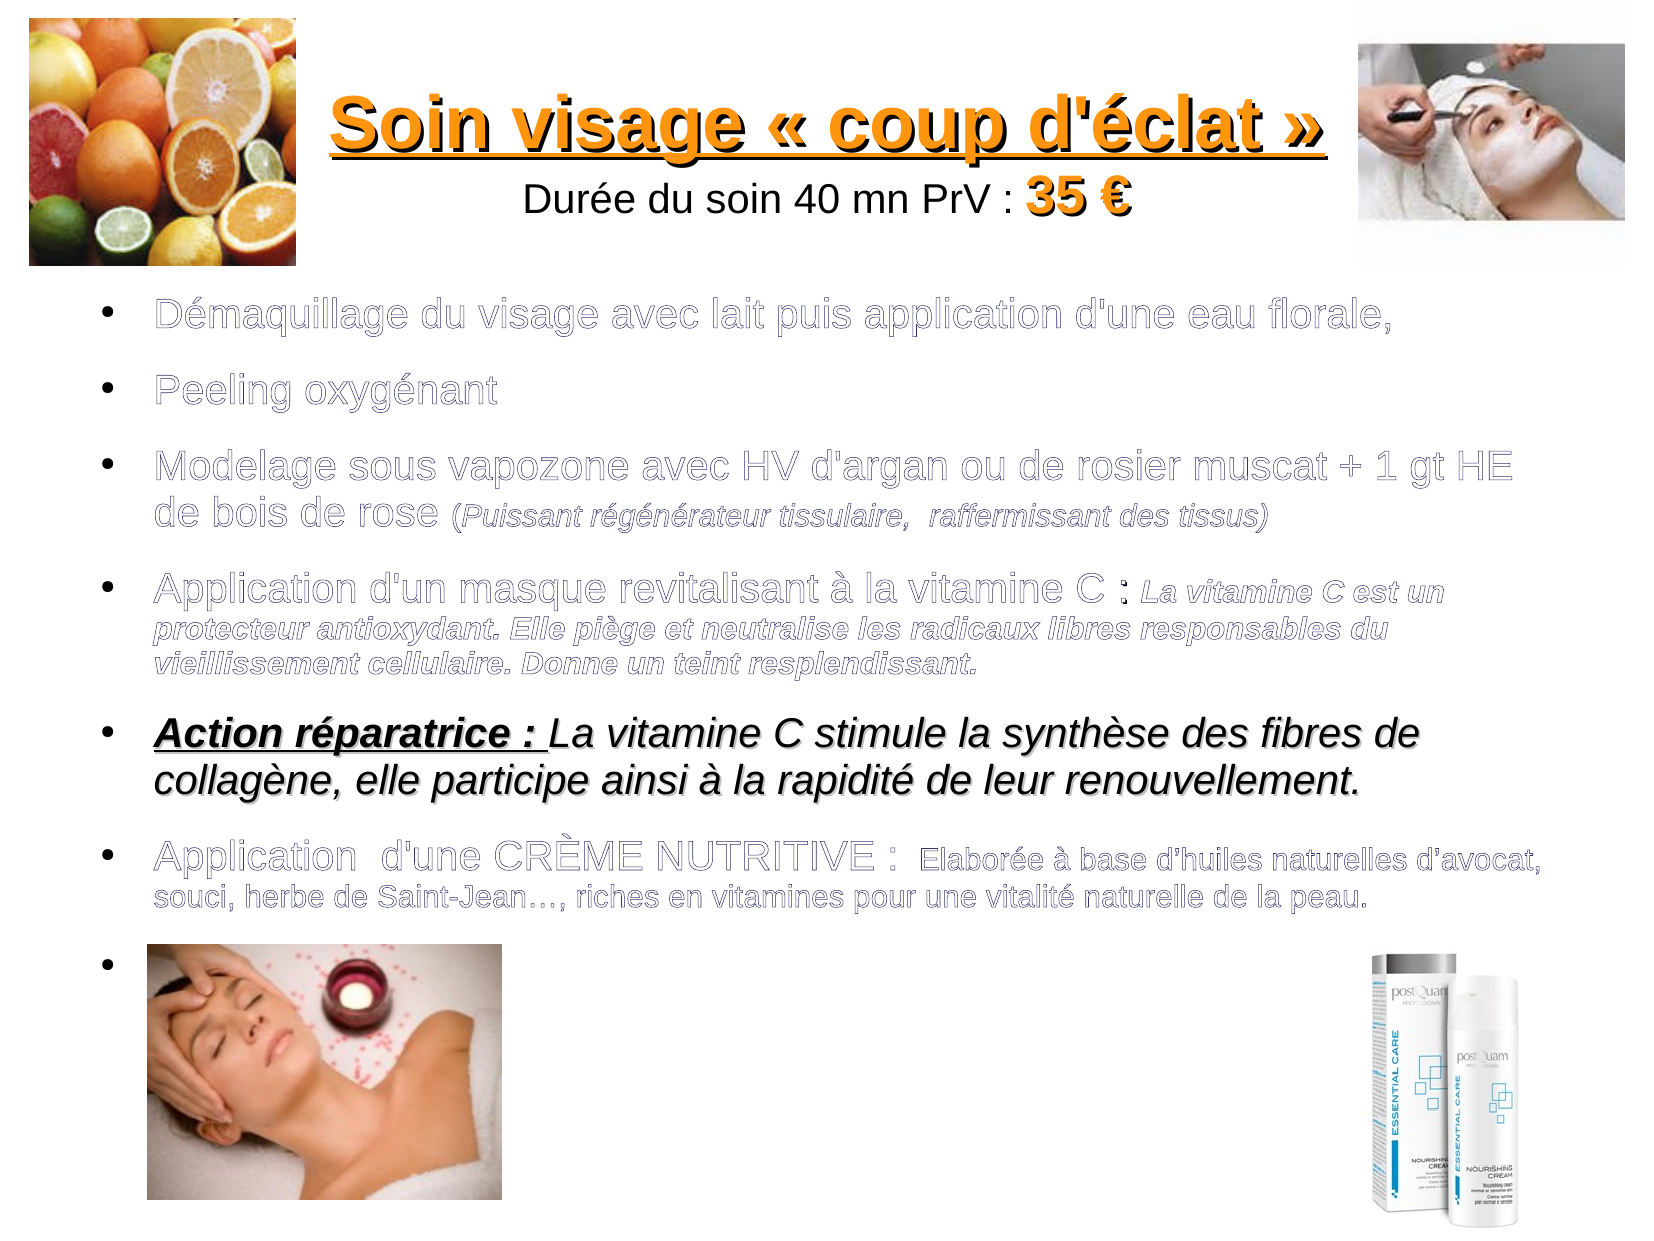

# Soin visage « coup d'éclat » Durée du soin 40 mn PrV : 35 €
Démaquillage du visage avec lait puis application d'une eau florale,
Peeling oxygénant
Modelage sous vapozone avec HV d'argan ou de rosier muscat + 1 gt HE de bois de rose (Puissant régénérateur tissulaire, raffermissant des tissus)
Application d'un masque revitalisant à la vitamine C : La vitamine C est un protecteur antioxydant. Elle piège et neutralise les radicaux libres responsables du vieillissement cellulaire. Donne un teint resplendissant.
Action réparatrice : La vitamine C stimule la synthèse des fibres de collagène, elle participe ainsi à la rapidité de leur renouvellement.
Application  d'une CRÈME NUTRITIVE : Elaborée à base d’huiles naturelles d’avocat, souci, herbe de Saint-Jean…, riches en vitamines pour une vitalité naturelle de la peau.